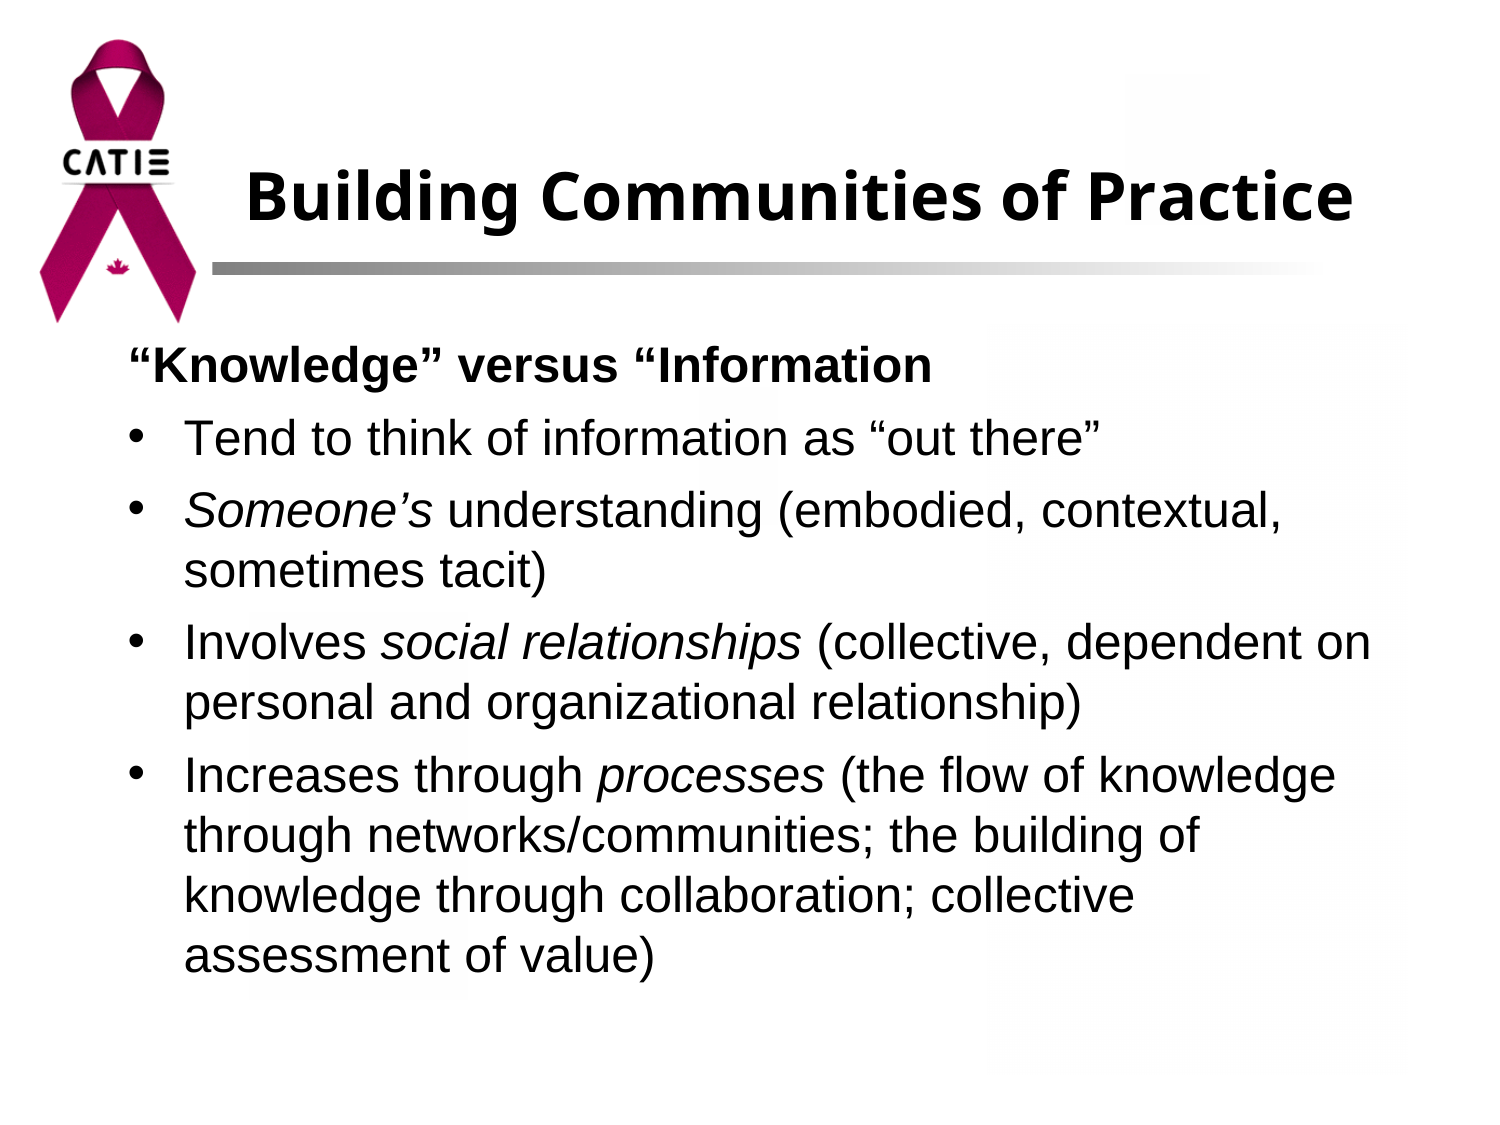

# Building Communities of Practice
“Knowledge” versus “Information
Tend to think of information as “out there”
Someone’s understanding (embodied, contextual, sometimes tacit)
Involves social relationships (collective, dependent on personal and organizational relationship)
Increases through processes (the flow of knowledge through networks/communities; the building of knowledge through collaboration; collective assessment of value)